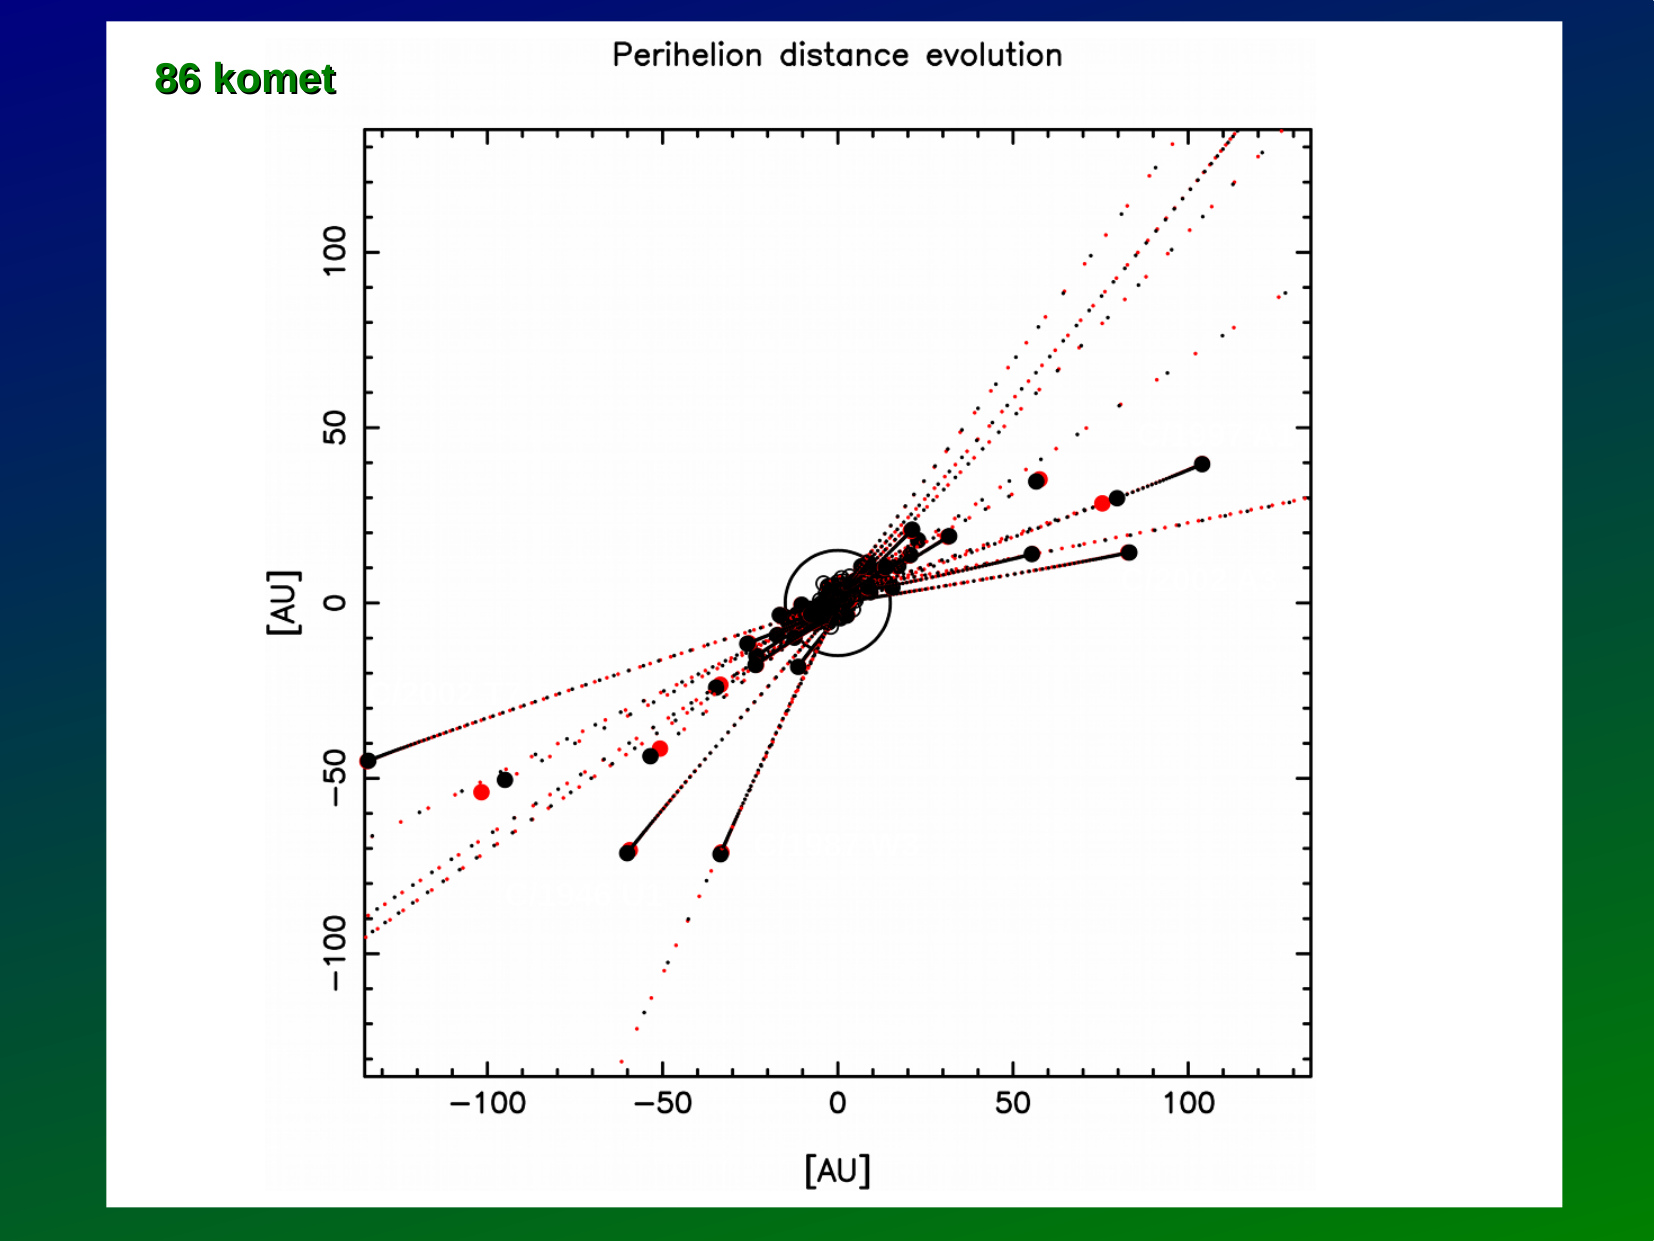

86 komet
C/1997 A1
C/2002 A3
C/2002 T7
C/1987 W3
C/1946 U1